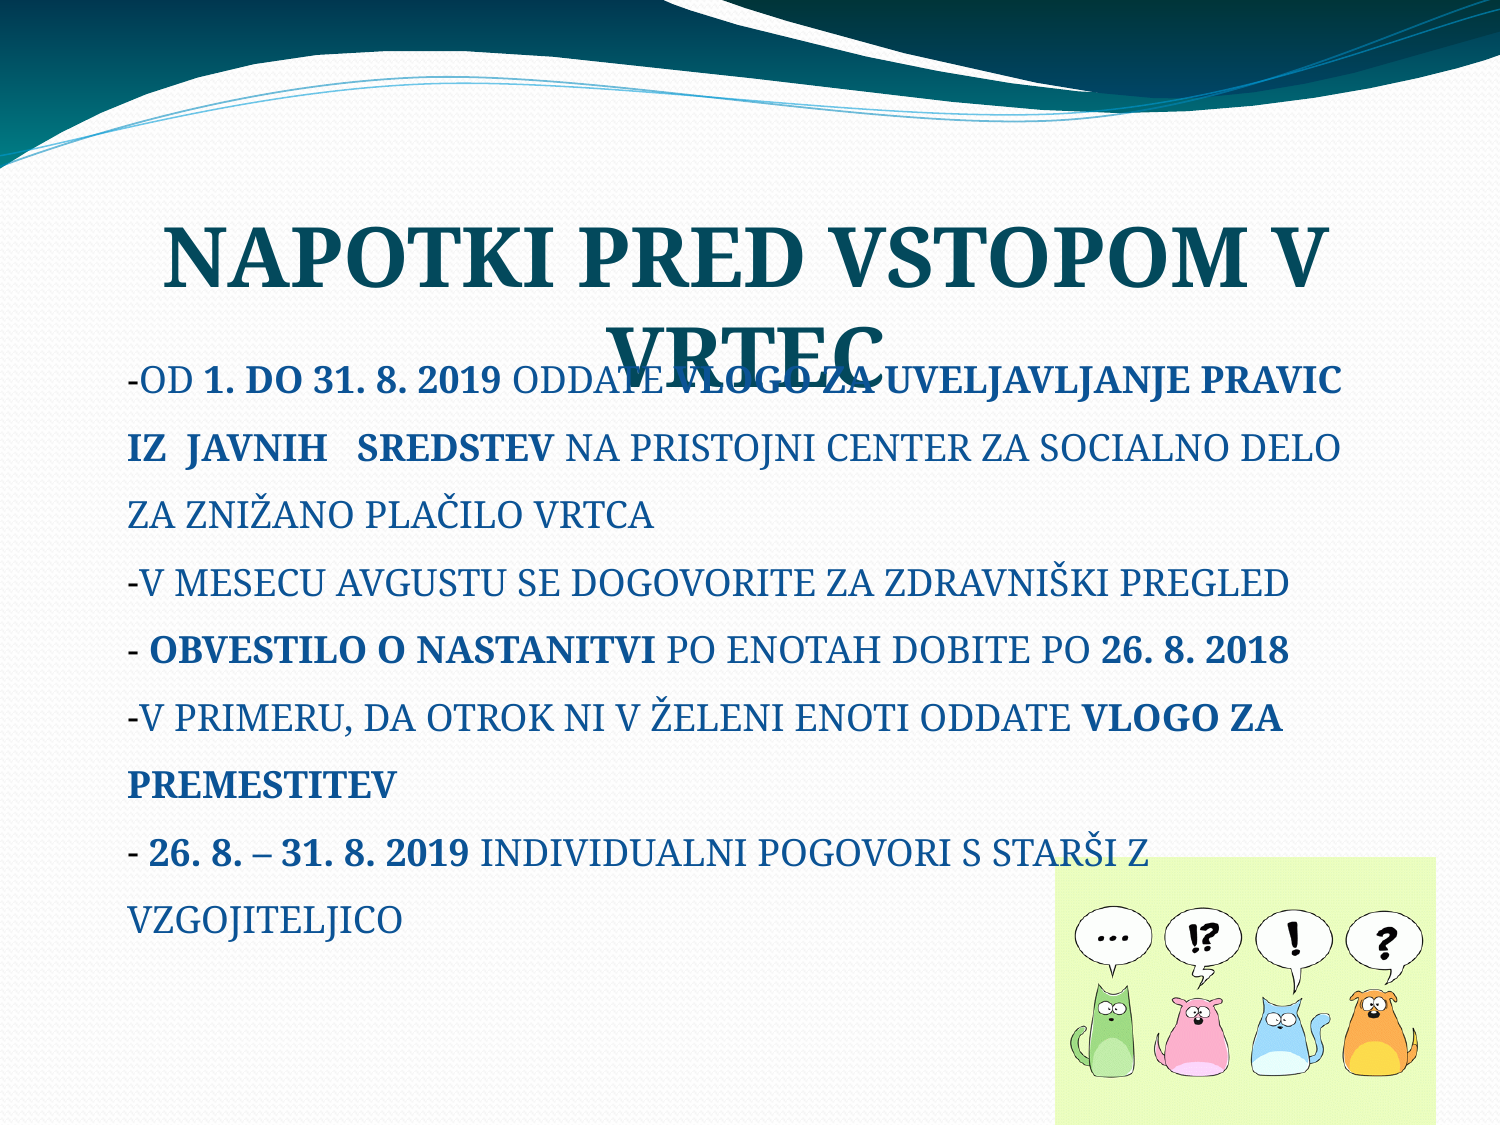

# NAPOTKI PRED VSTOPOM V VRTEC
OD 1. DO 31. 8. 2019 ODDATE VLOGO ZA UVELJAVLJANJE PRAVIC IZ JAVNIH SREDSTEV NA PRISTOJNI CENTER ZA SOCIALNO DELO ZA ZNIŽANO PLAČILO VRTCA
V MESECU AVGUSTU SE DOGOVORITE ZA ZDRAVNIŠKI PREGLED
 OBVESTILO O NASTANITVI PO ENOTAH DOBITE PO 26. 8. 2018
V PRIMERU, DA OTROK NI V ŽELENI ENOTI ODDATE VLOGO ZA PREMESTITEV
 26. 8. – 31. 8. 2019 INDIVIDUALNI POGOVORI S STARŠI Z VZGOJITELJICO